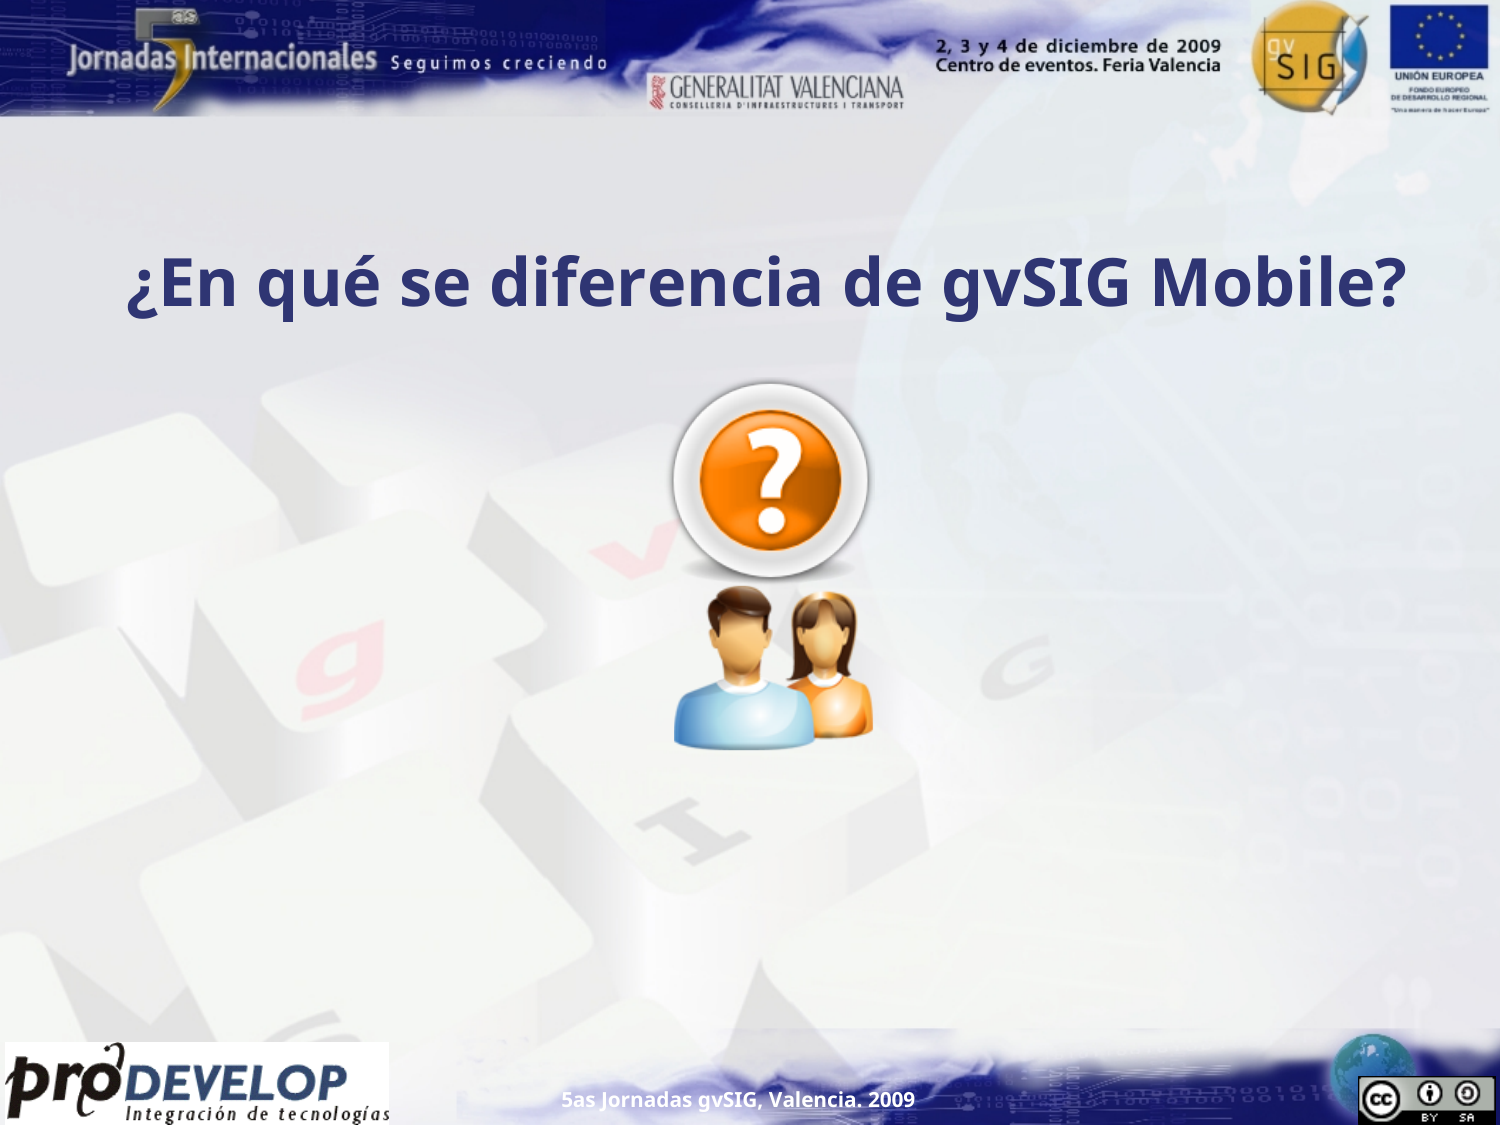

# ¿En qué se diferencia de gvSIG Mobile?
25/10/2006
37
Plan Difusión Interna gvSIG v. 2.0